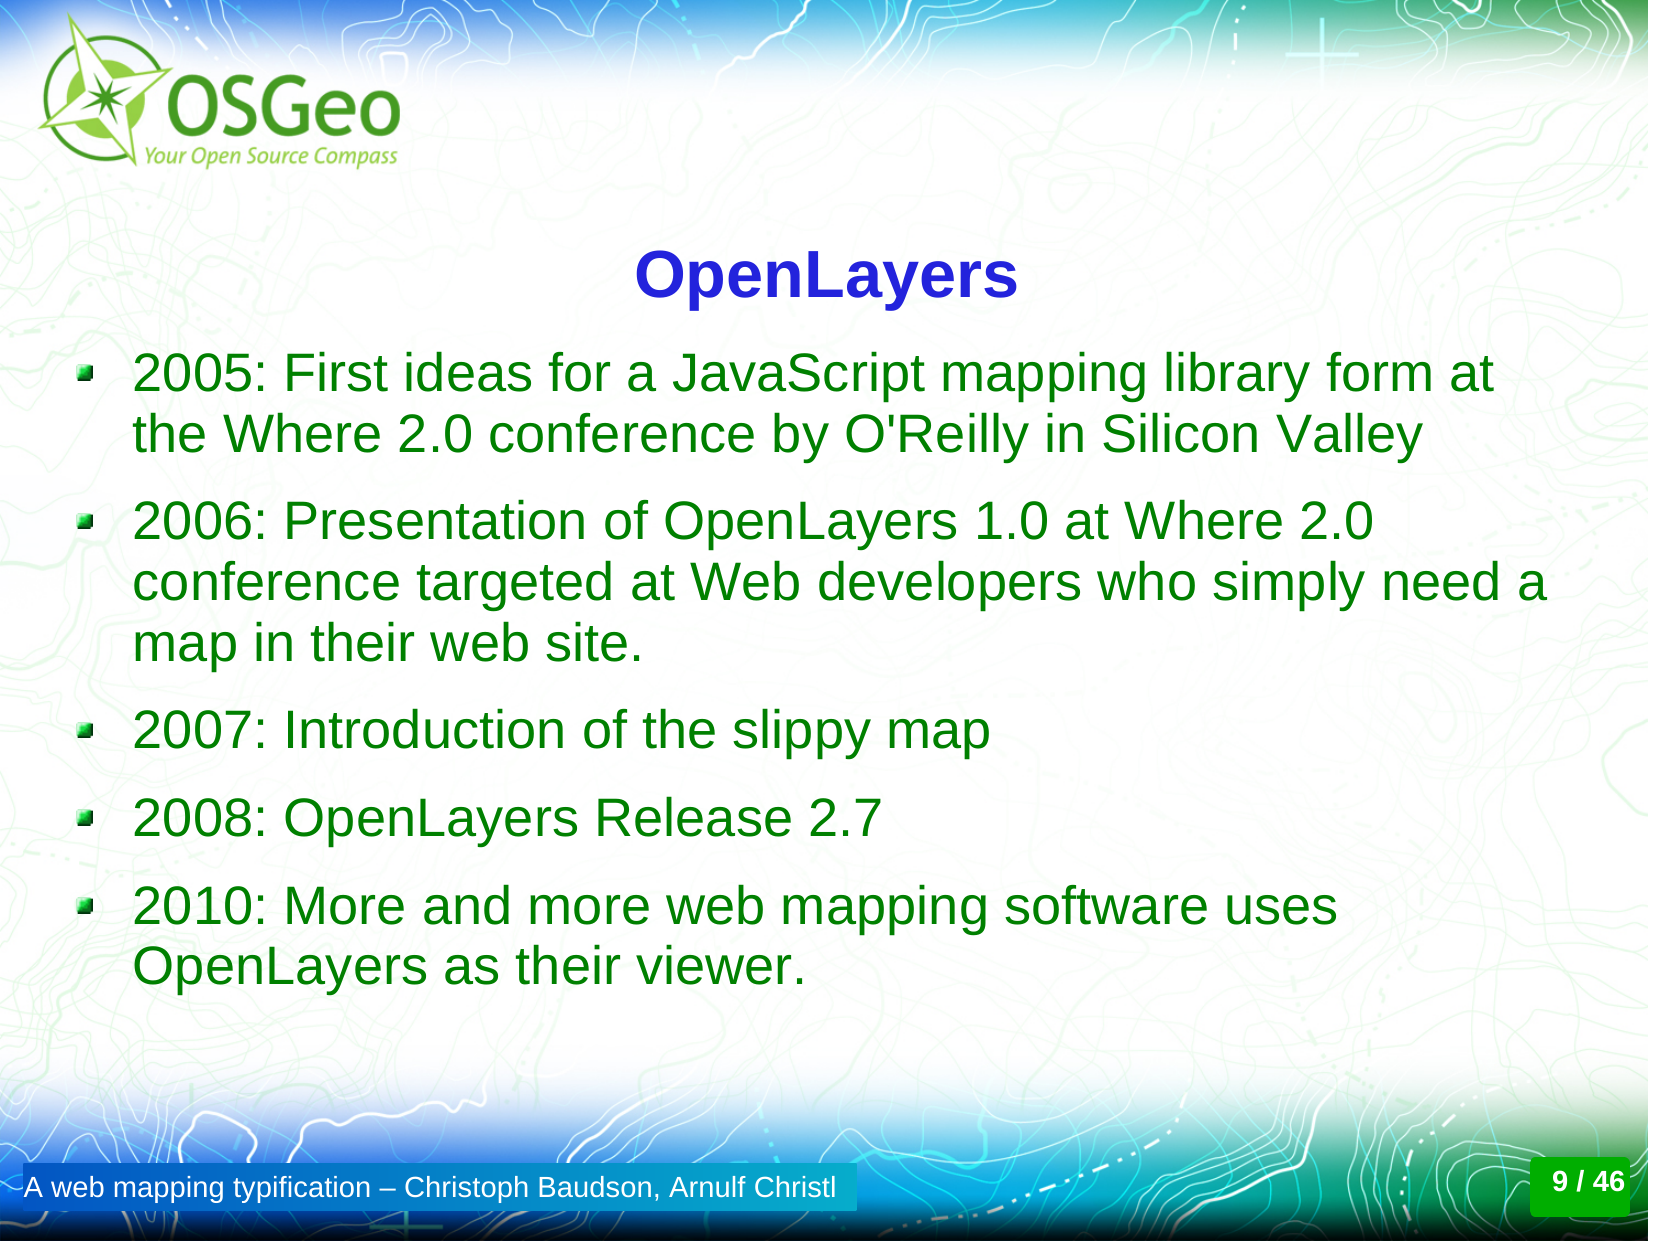

# OpenLayers
2005: First ideas for a JavaScript mapping library form at the Where 2.0 conference by O'Reilly in Silicon Valley
2006: Presentation of OpenLayers 1.0 at Where 2.0 conference targeted at Web developers who simply need a map in their web site.
2007: Introduction of the slippy map
2008: OpenLayers Release 2.7
2010: More and more web mapping software uses OpenLayers as their viewer.